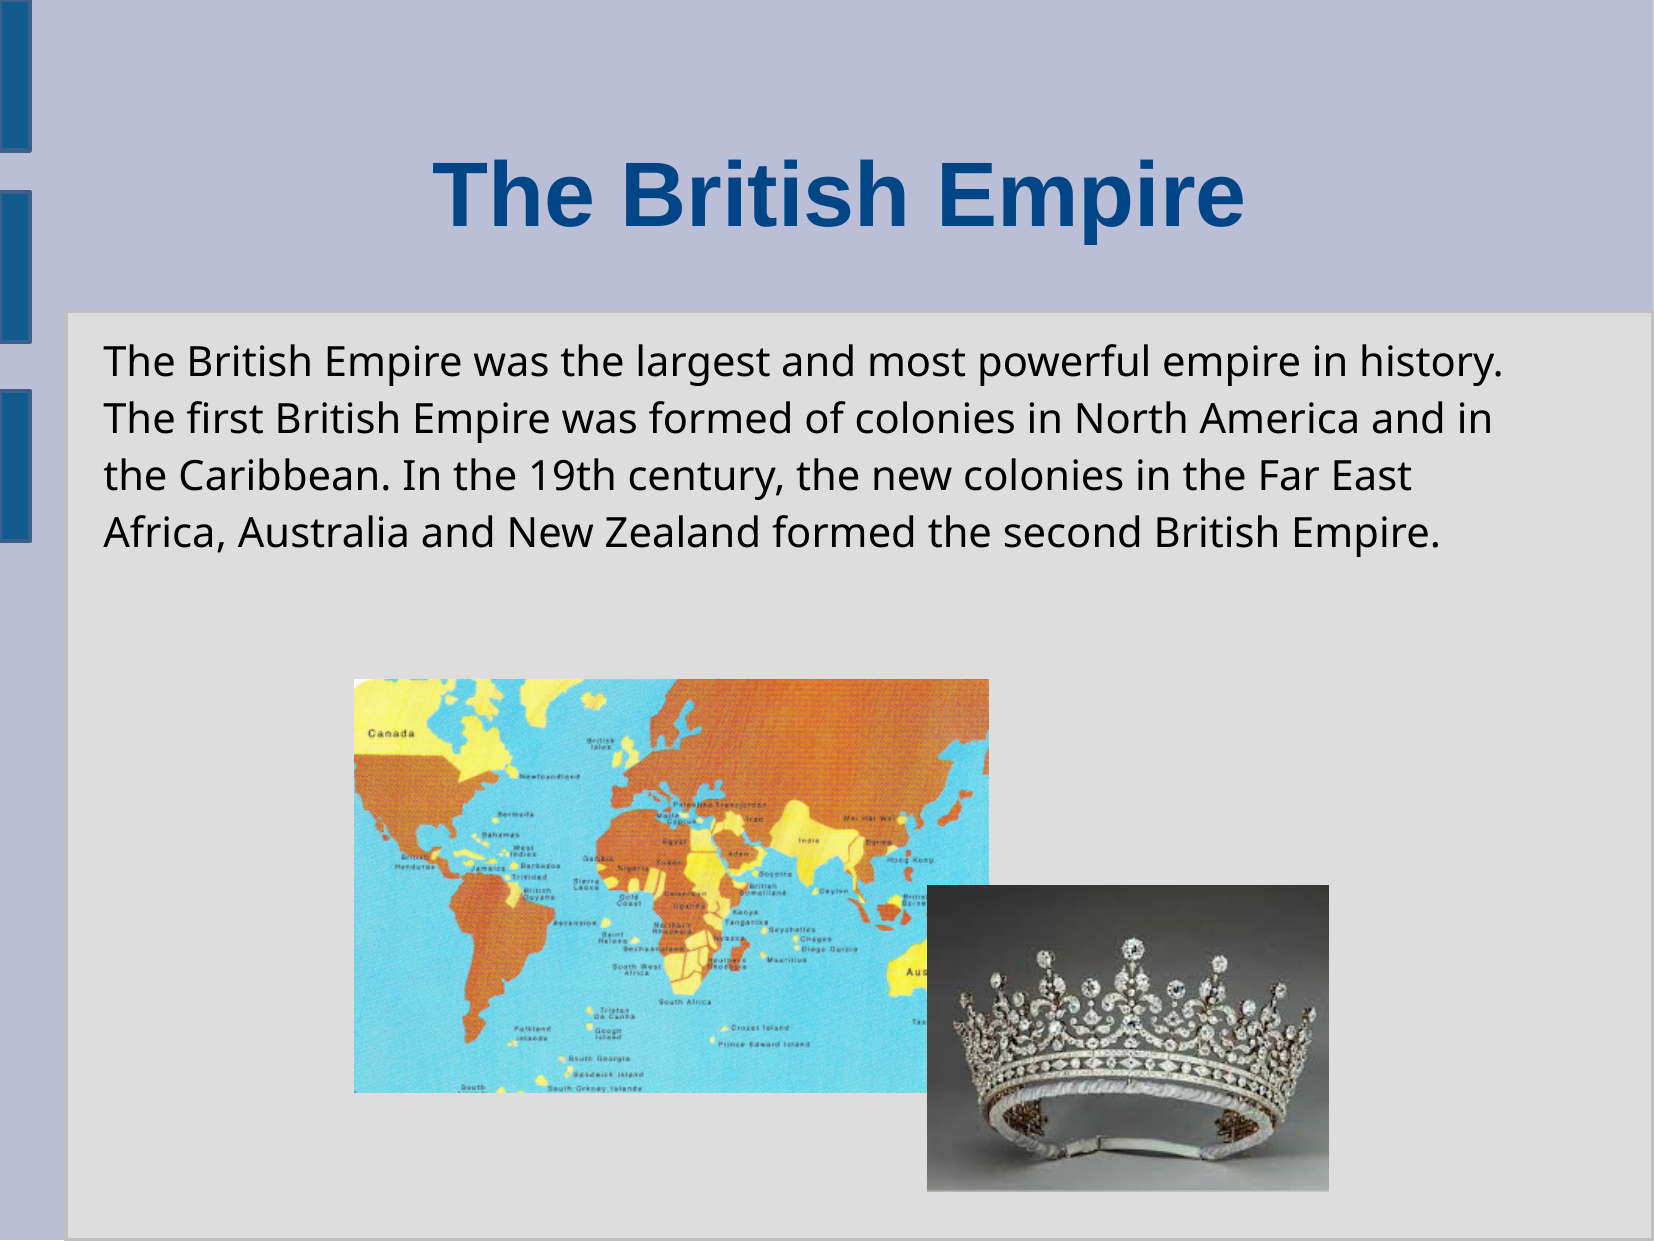

# The British Empire
The British Empire was the largest and most powerful empire in history. The first British Empire was formed of colonies in North America and in the Caribbean. In the 19th century, the new colonies in the Far East Africa, Australia and New Zealand formed the second British Empire.